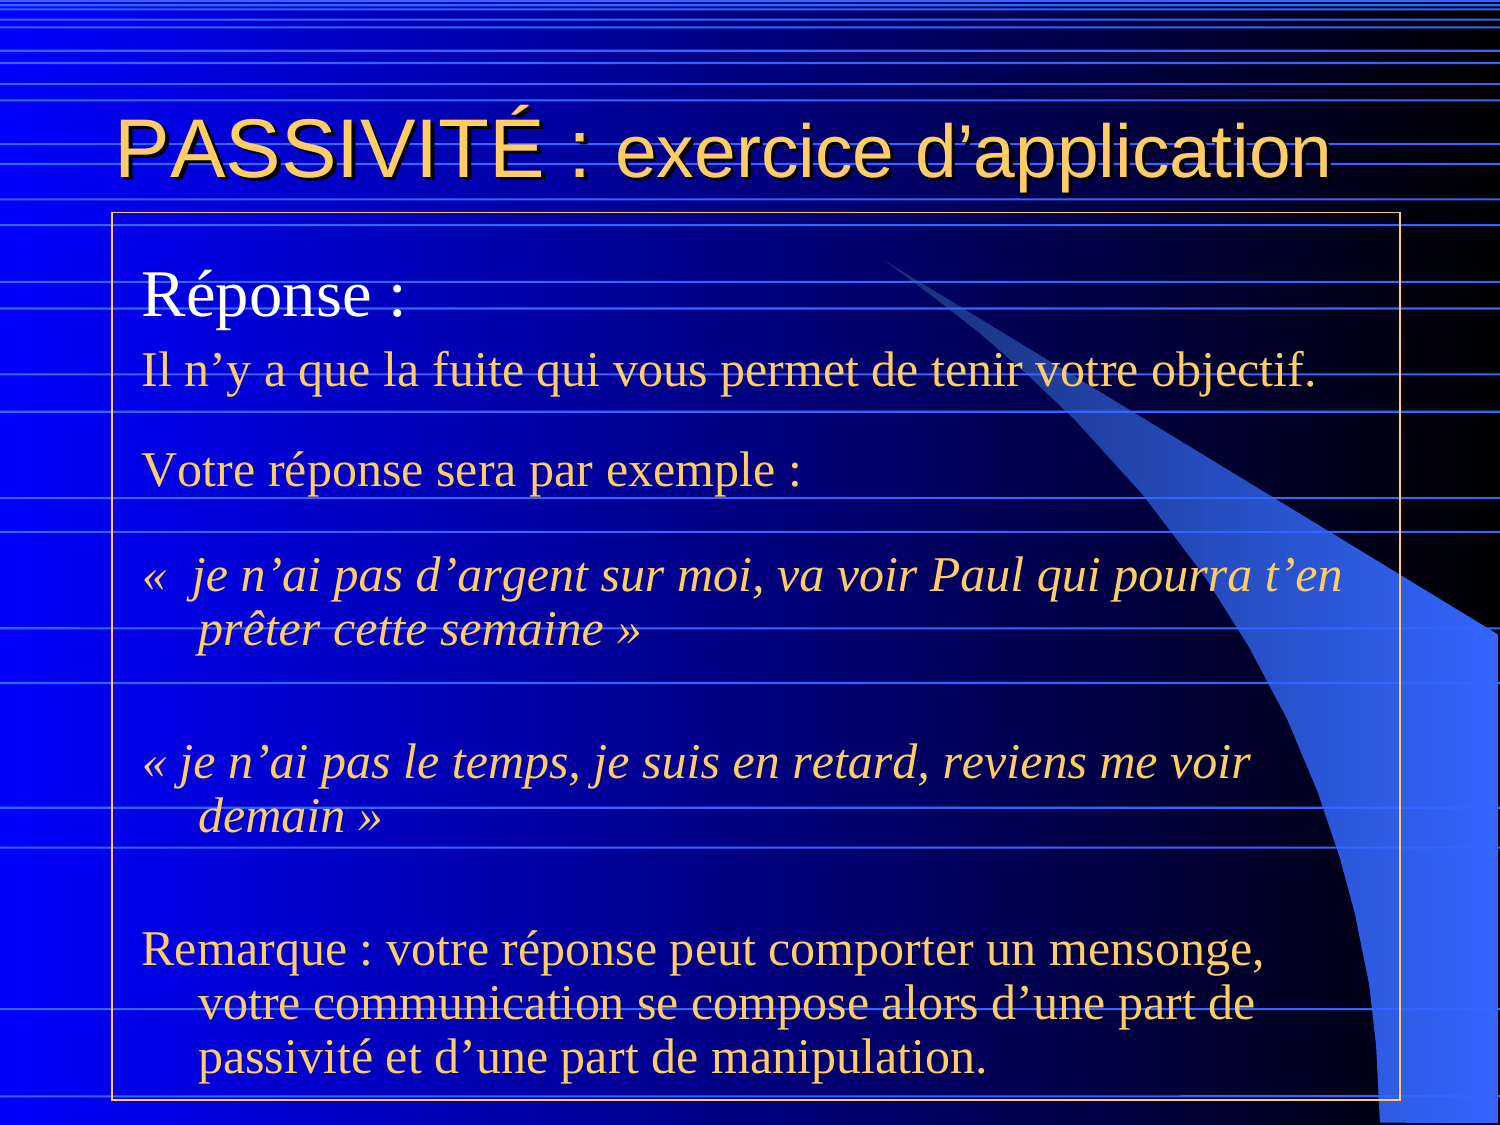

# PASSIVITÉ : exercice d’application
Réponse :
Il n’y a que la fuite qui vous permet de tenir votre objectif.
Votre réponse sera par exemple :
«  je n’ai pas d’argent sur moi, va voir Paul qui pourra t’en prêter cette semaine »
« je n’ai pas le temps, je suis en retard, reviens me voir demain »
Remarque : votre réponse peut comporter un mensonge, votre communication se compose alors d’une part de passivité et d’une part de manipulation.